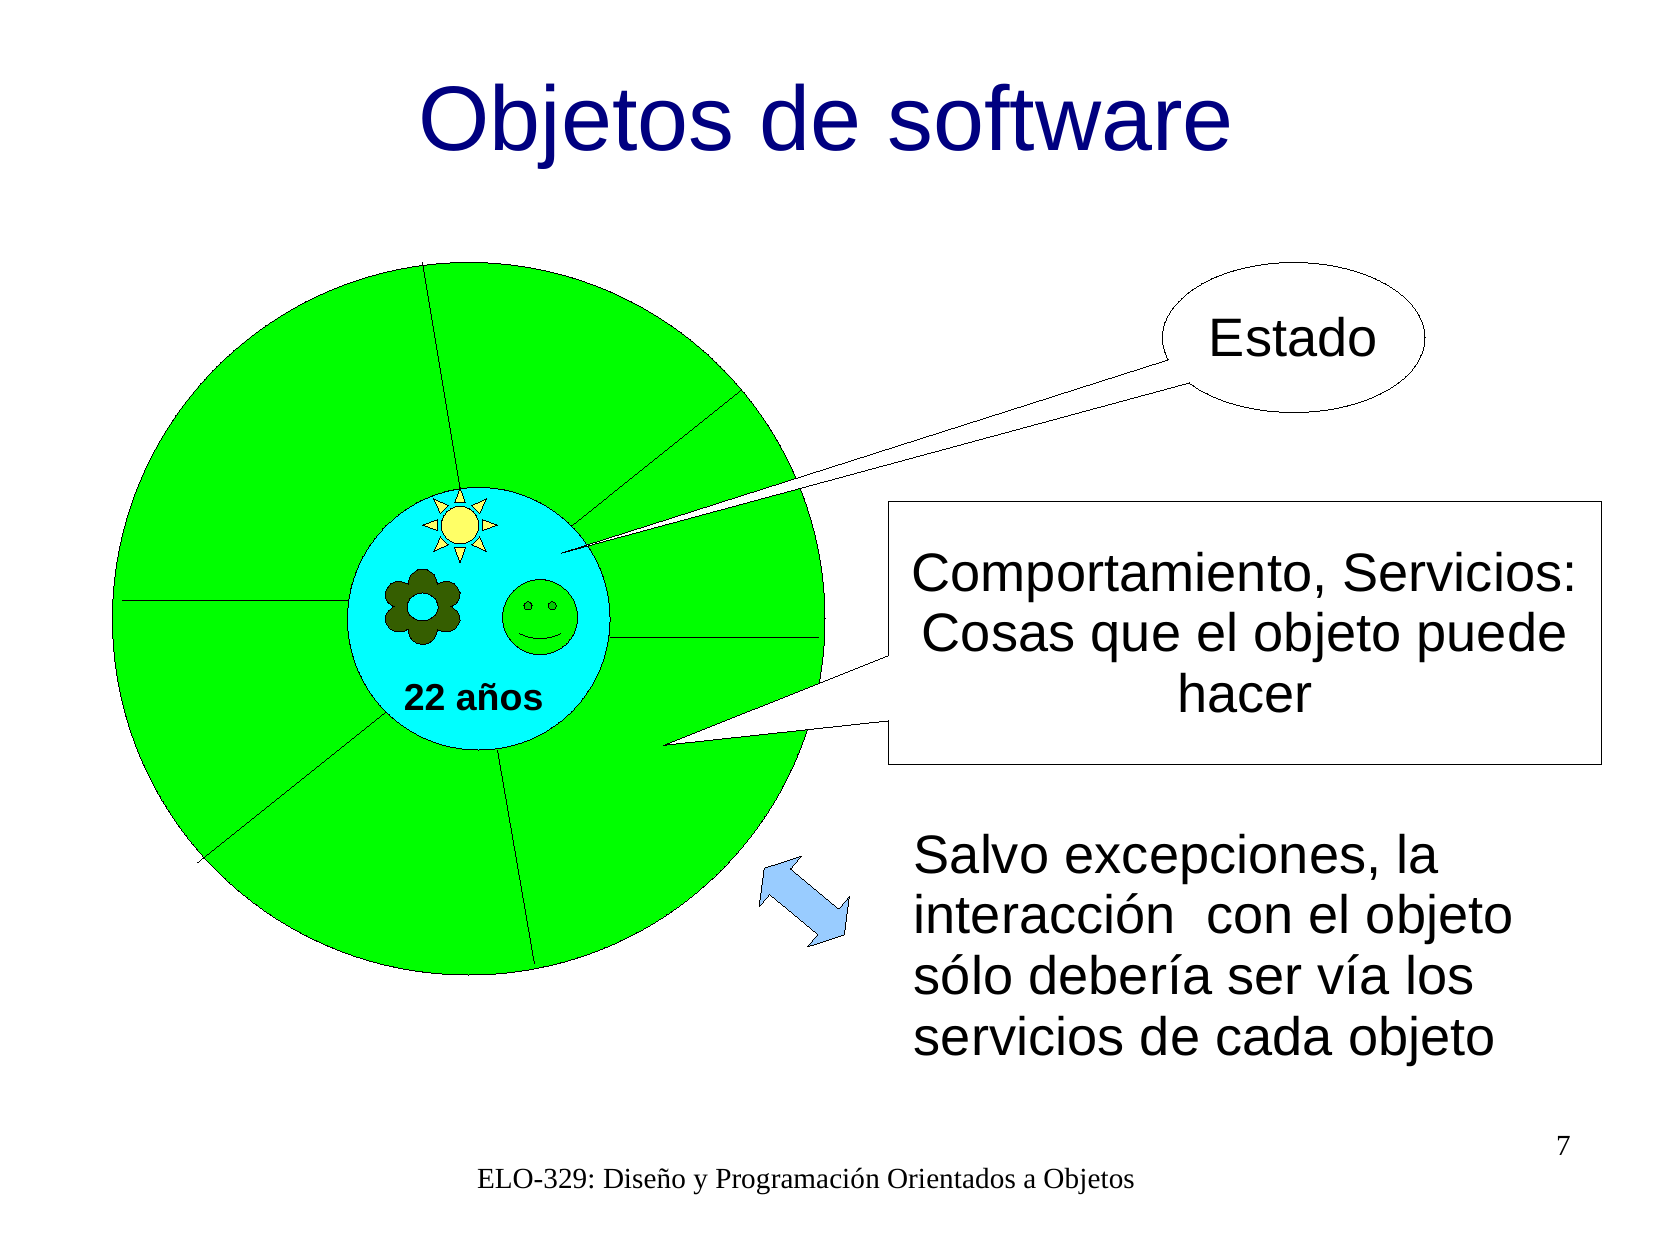

# Objetos de software
Estado
Comportamiento, Servicios:
Cosas que el objeto puede hacer
22 años
Salvo excepciones, la interacción con el objeto sólo debería ser vía los servicios de cada objeto
7